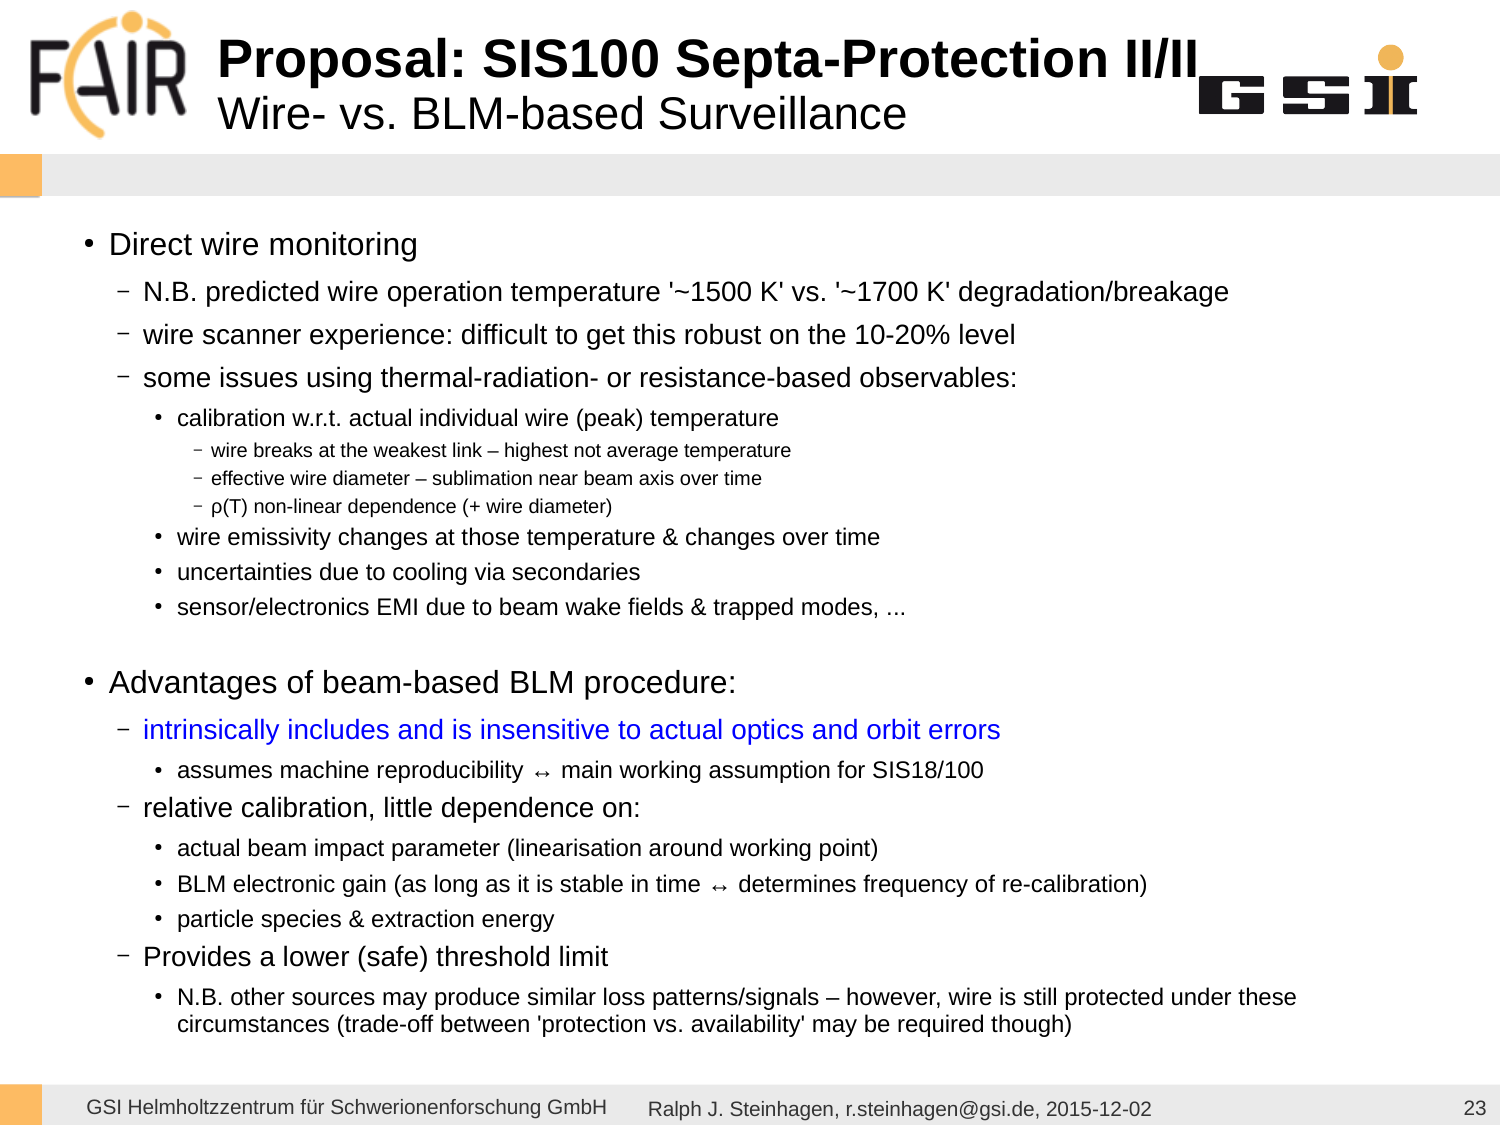

# Proposal: SIS100 Septa-Protection II/II Wire- vs. BLM-based Surveillance
Direct wire monitoring
N.B. predicted wire operation temperature '~1500 K' vs. '~1700 K' degradation/breakage
wire scanner experience: difficult to get this robust on the 10-20% level
some issues using thermal-radiation- or resistance-based observables:
calibration w.r.t. actual individual wire (peak) temperature
wire breaks at the weakest link – highest not average temperature
effective wire diameter – sublimation near beam axis over time
ρ(T) non-linear dependence (+ wire diameter)
wire emissivity changes at those temperature & changes over time
uncertainties due to cooling via secondaries
sensor/electronics EMI due to beam wake fields & trapped modes, ...
Advantages of beam-based BLM procedure:
intrinsically includes and is insensitive to actual optics and orbit errors
assumes machine reproducibility ↔ main working assumption for SIS18/100
relative calibration, little dependence on:
actual beam impact parameter (linearisation around working point)
BLM electronic gain (as long as it is stable in time ↔ determines frequency of re-calibration)
particle species & extraction energy
Provides a lower (safe) threshold limit
N.B. other sources may produce similar loss patterns/signals – however, wire is still protected under these circumstances (trade-off between 'protection vs. availability' may be required though)